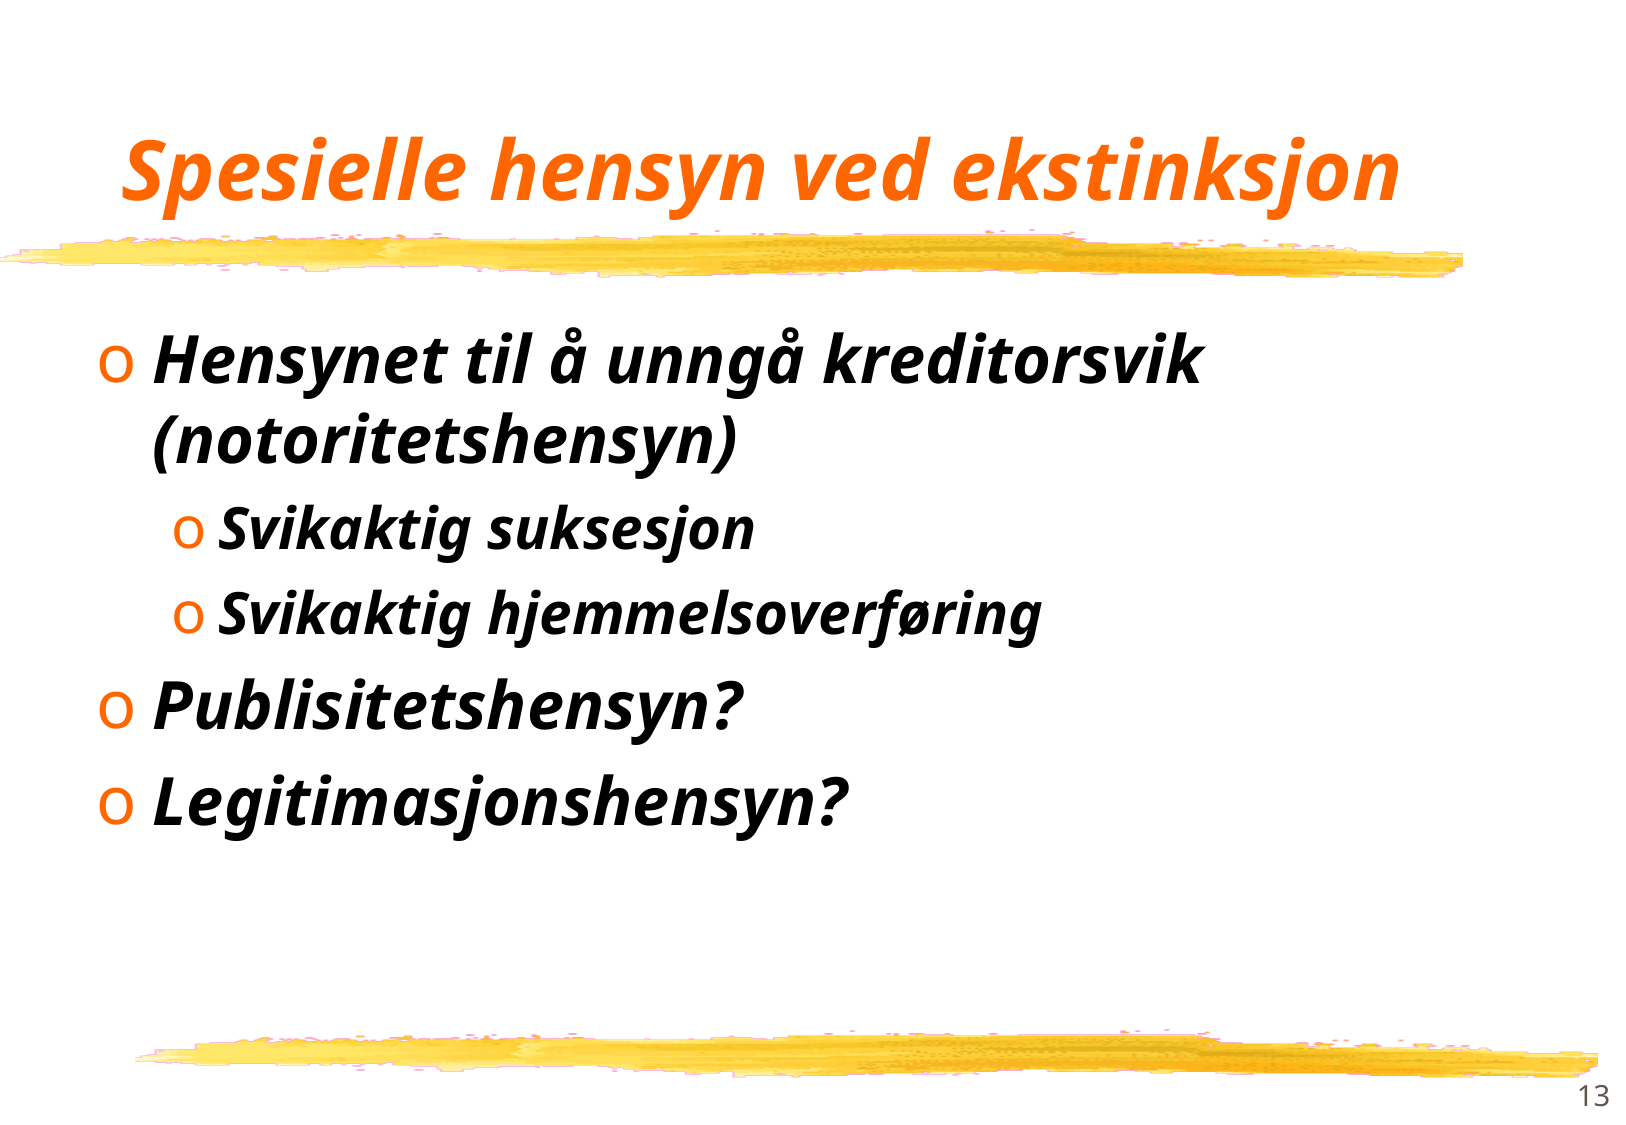

# Spesielle hensyn ved ekstinksjon
Hensynet til å unngå kreditorsvik (notoritetshensyn)
Svikaktig suksesjon
Svikaktig hjemmelsoverføring
Publisitetshensyn?
Legitimasjonshensyn?